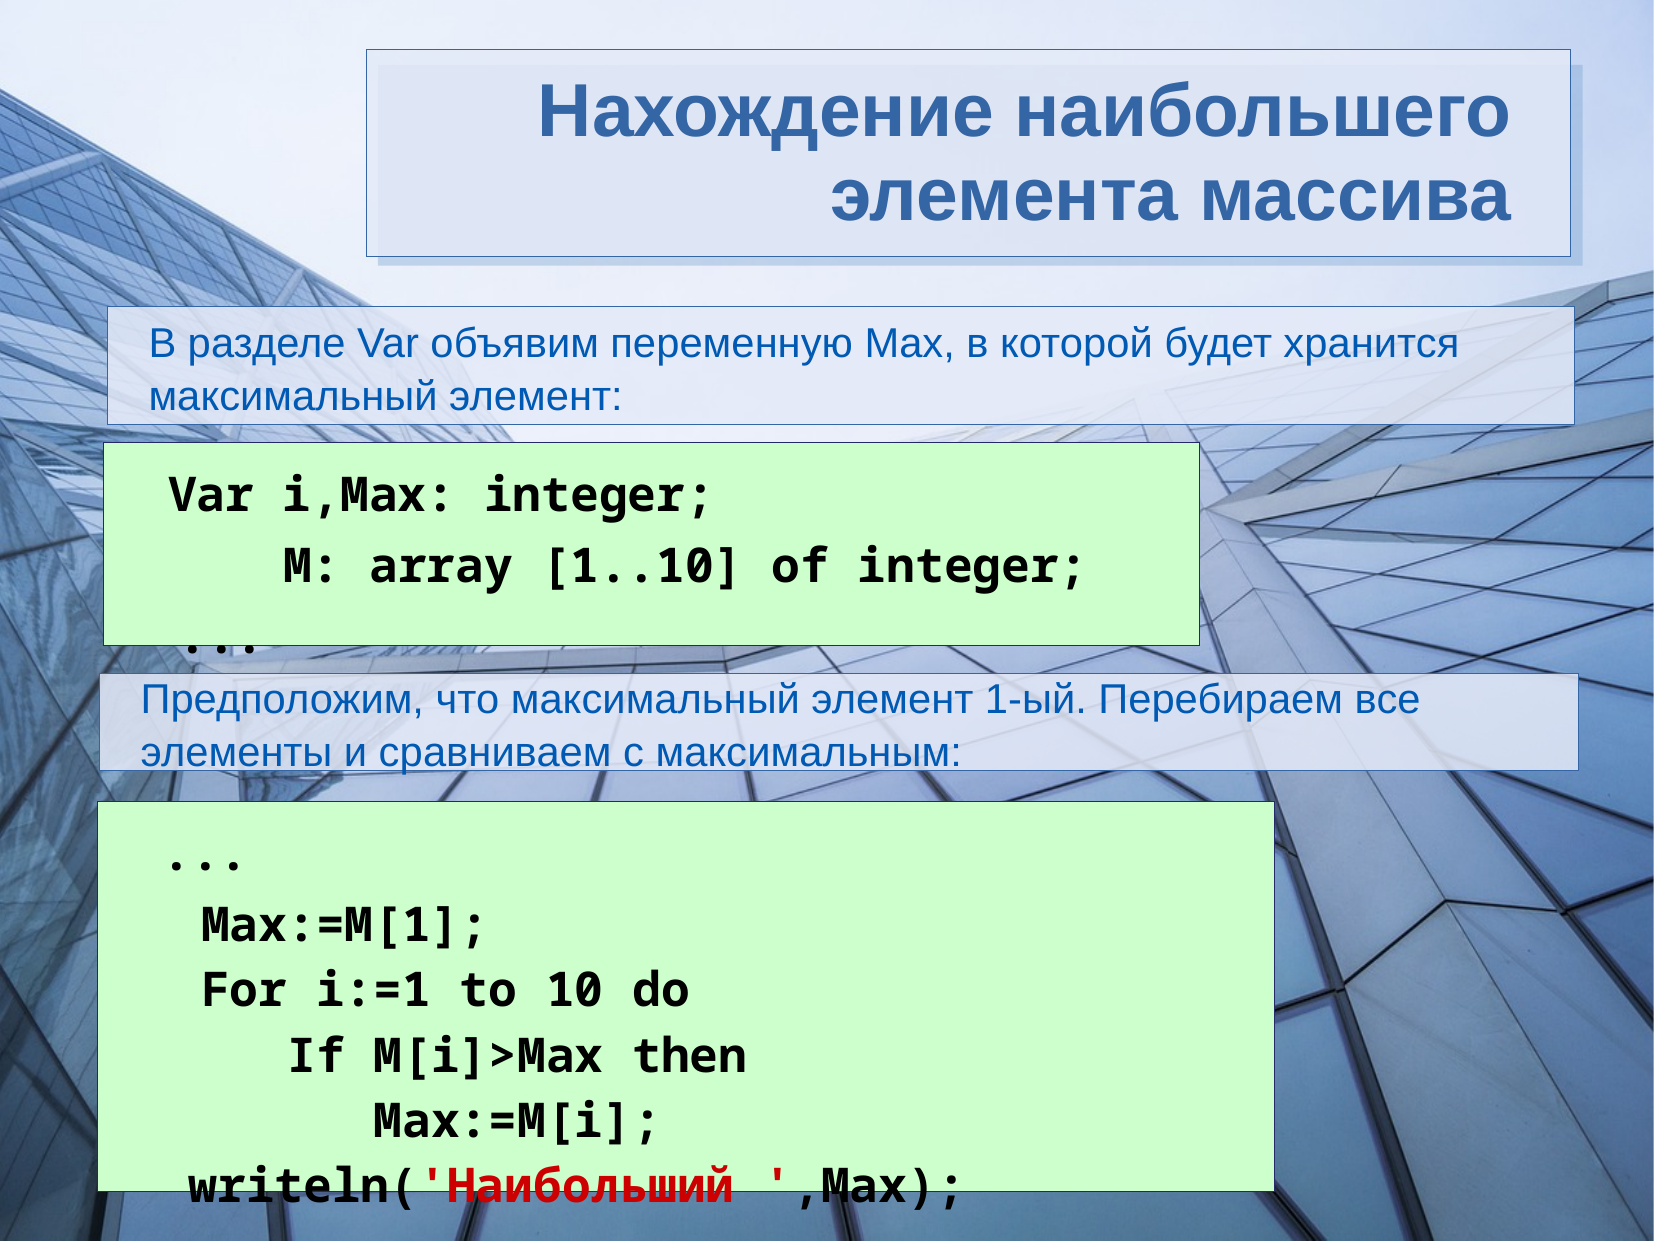

# Нахождение наибольшего элемента массива
В разделе Var объявим переменную Max, в которой будет хранится максимальный элемент:
Var i,Max: integer;
 M: array [1..10] of integer;
 ...
Предположим, что максимальный элемент 1-ый. Перебираем все элементы и сравниваем с максимальным:
...
 Max:=M[1];
 For i:=1 to 10 do
 If M[i]>Max then
 Max:=M[i];
	writeln('Наибольший ',Max);
 ...